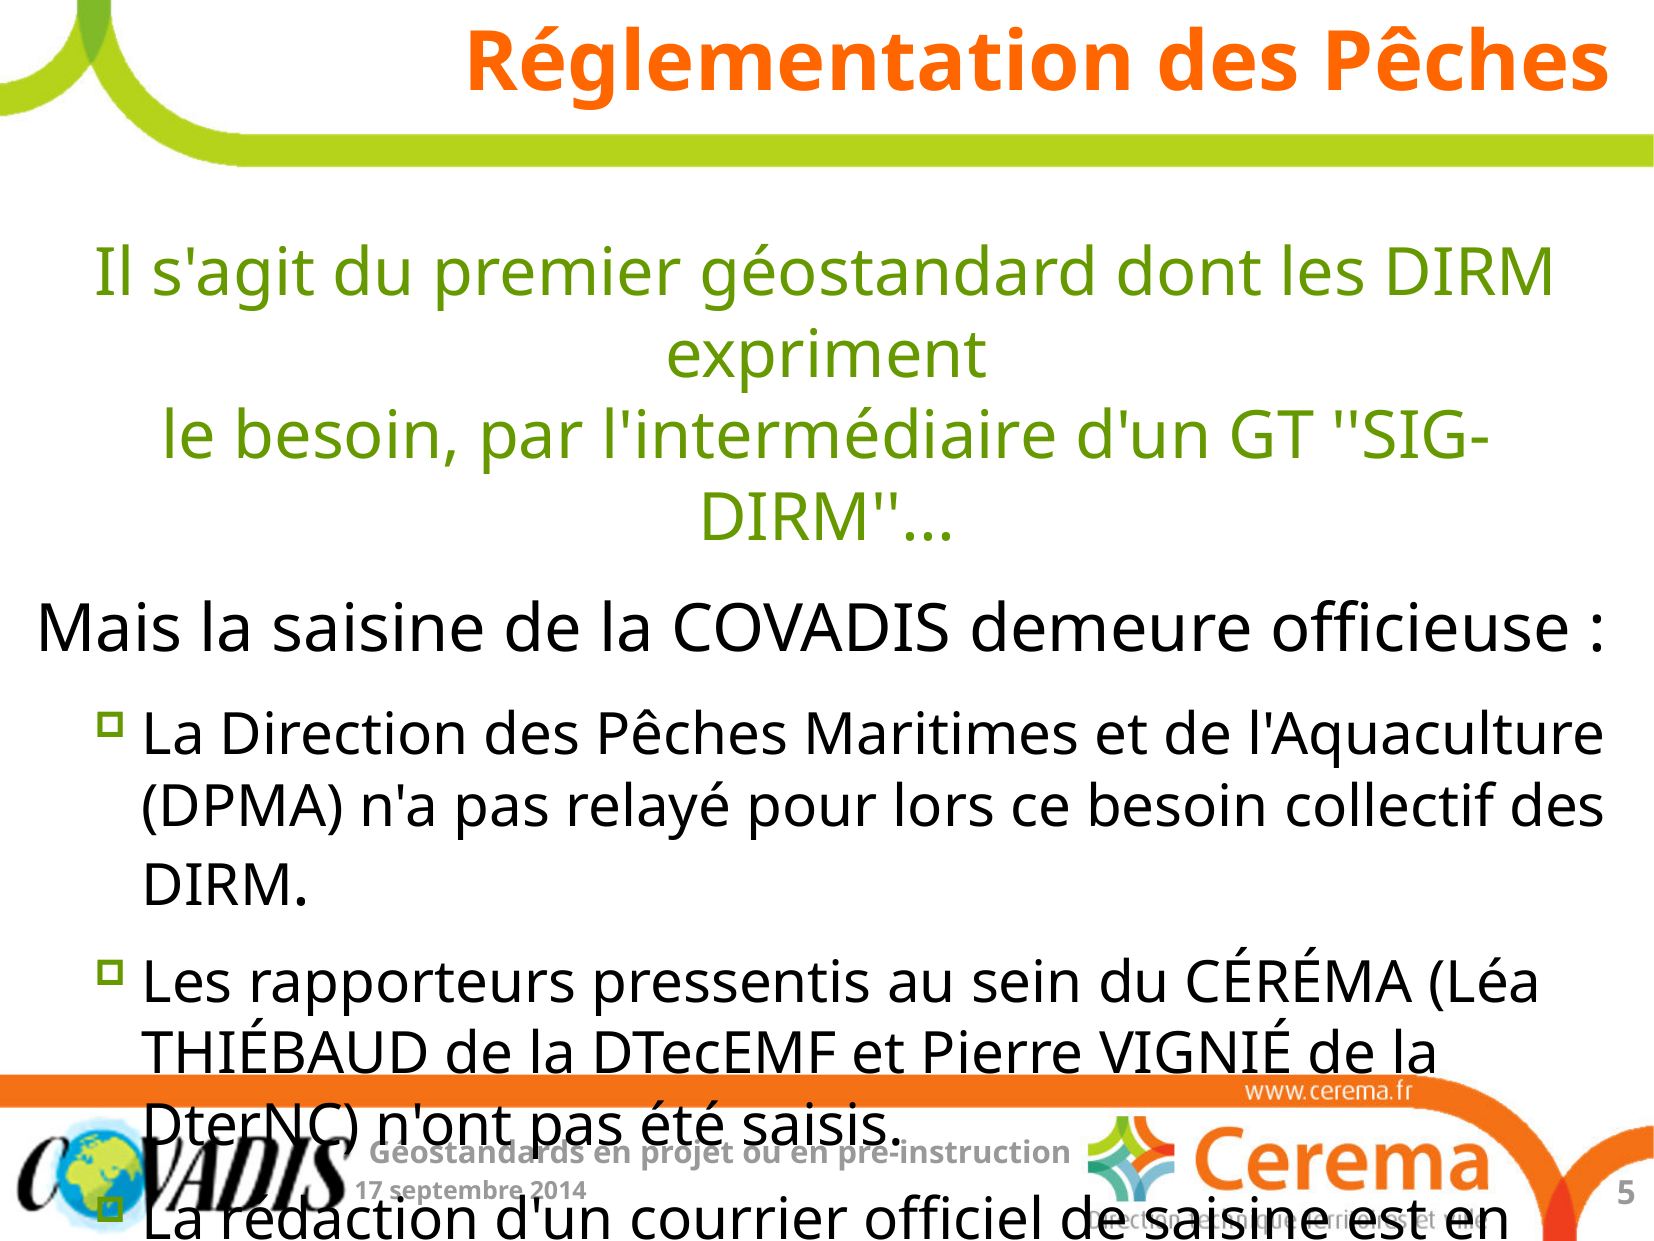

# Réglementation des Pêches
Il s'agit du premier géostandard dont les DIRM expriment
le besoin, par l'intermédiaire d'un GT ''SIG-DIRM''...
Mais la saisine de la COVADIS demeure officieuse :
La Direction des Pêches Maritimes et de l'Aquaculture (DPMA) n'a pas relayé pour lors ce besoin collectif des DIRM.
Les rapporteurs pressentis au sein du CÉRÉMA (Léa THIÉBAUD de la DTecEMF et Pierre VIGNIÉ de la DterNC) n'ont pas été saisis.
La rédaction d'un courrier officiel de saisine est en cours (Google Docs) depuis début juin.
Géostandards en projet ou en pré-instruction
5